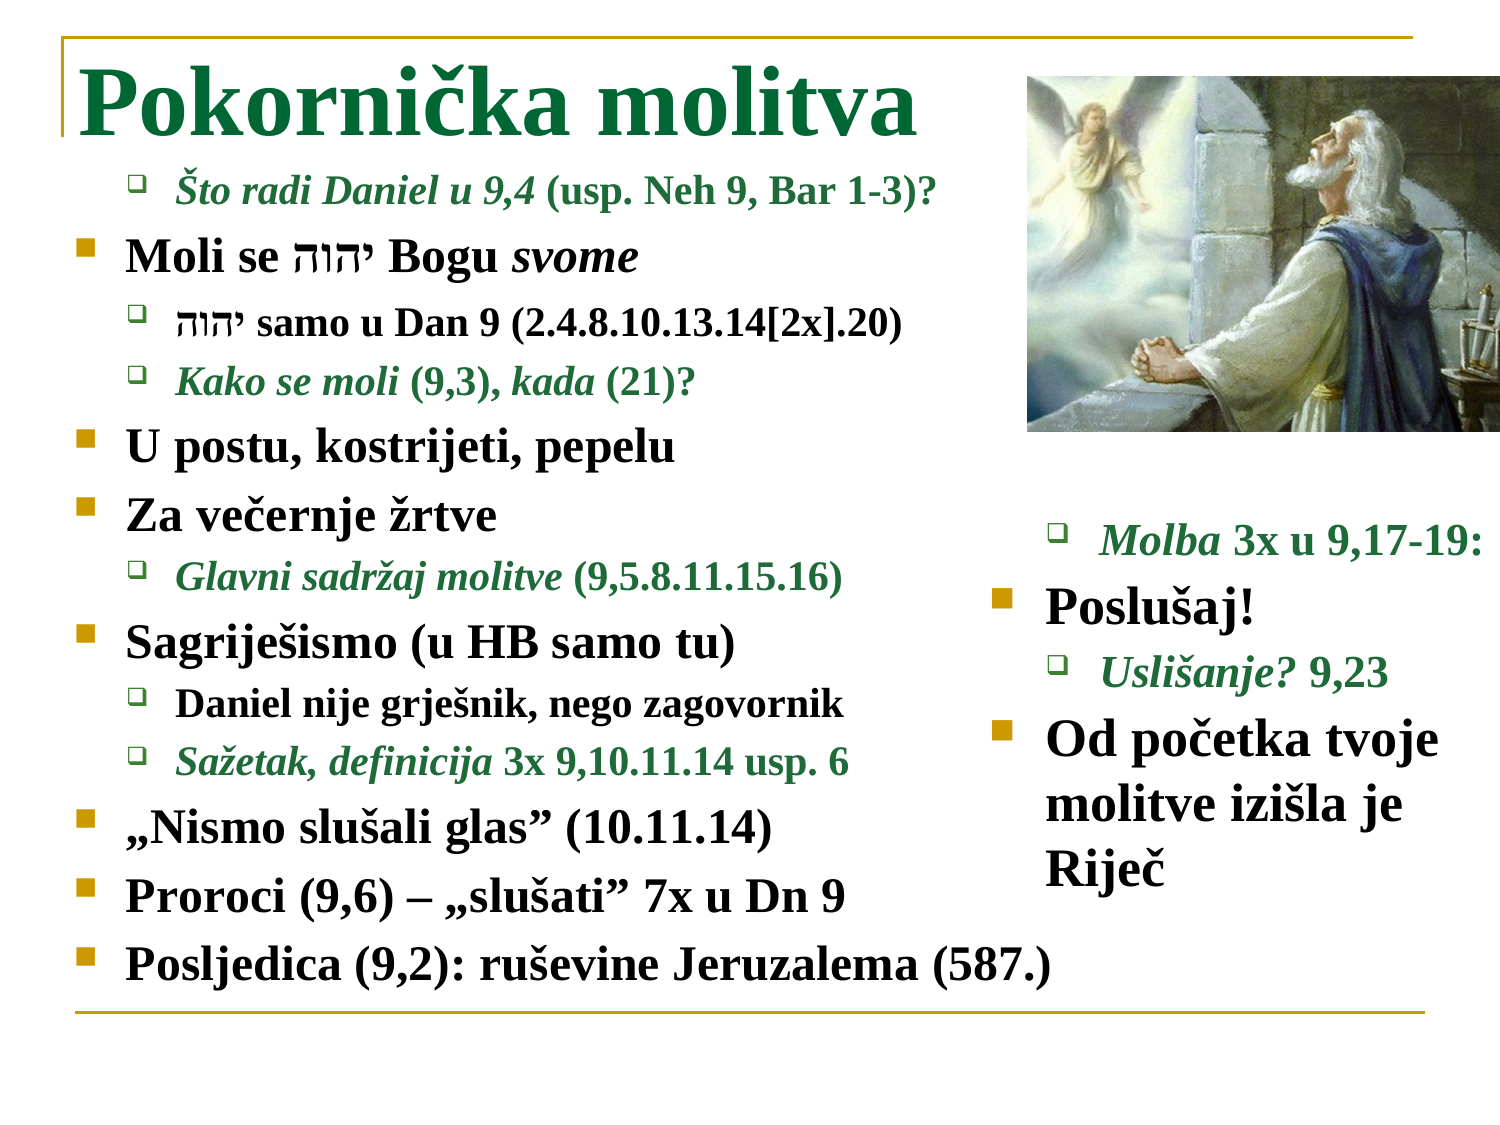

# Pokornička molitva
Što radi Daniel u 9,4 (usp. Neh 9, Bar 1-3)?
Moli se יהוה Bogu svome
יהוה samo u Dan 9 (2.4.8.10.13.14[2x].20)
Kako se moli (9,3), kada (21)?
U postu, kostrijeti, pepelu
Za večernje žrtve
Glavni sadržaj molitve (9,5.8.11.15.16)
Sagriješismo (u HB samo tu)
Daniel nije grješnik, nego zagovornik
Sažetak, definicija 3x 9,10.11.14 usp. 6
„Nismo slušali glas” (10.11.14)
Proroci (9,6) – „slušati” 7x u Dn 9
Posljedica (9,2): ruševine Jeruzalema (587.)
Molba 3x u 9,17-19:
Poslušaj!
Uslišanje? 9,23
Od početka tvoje molitve izišla je Riječ